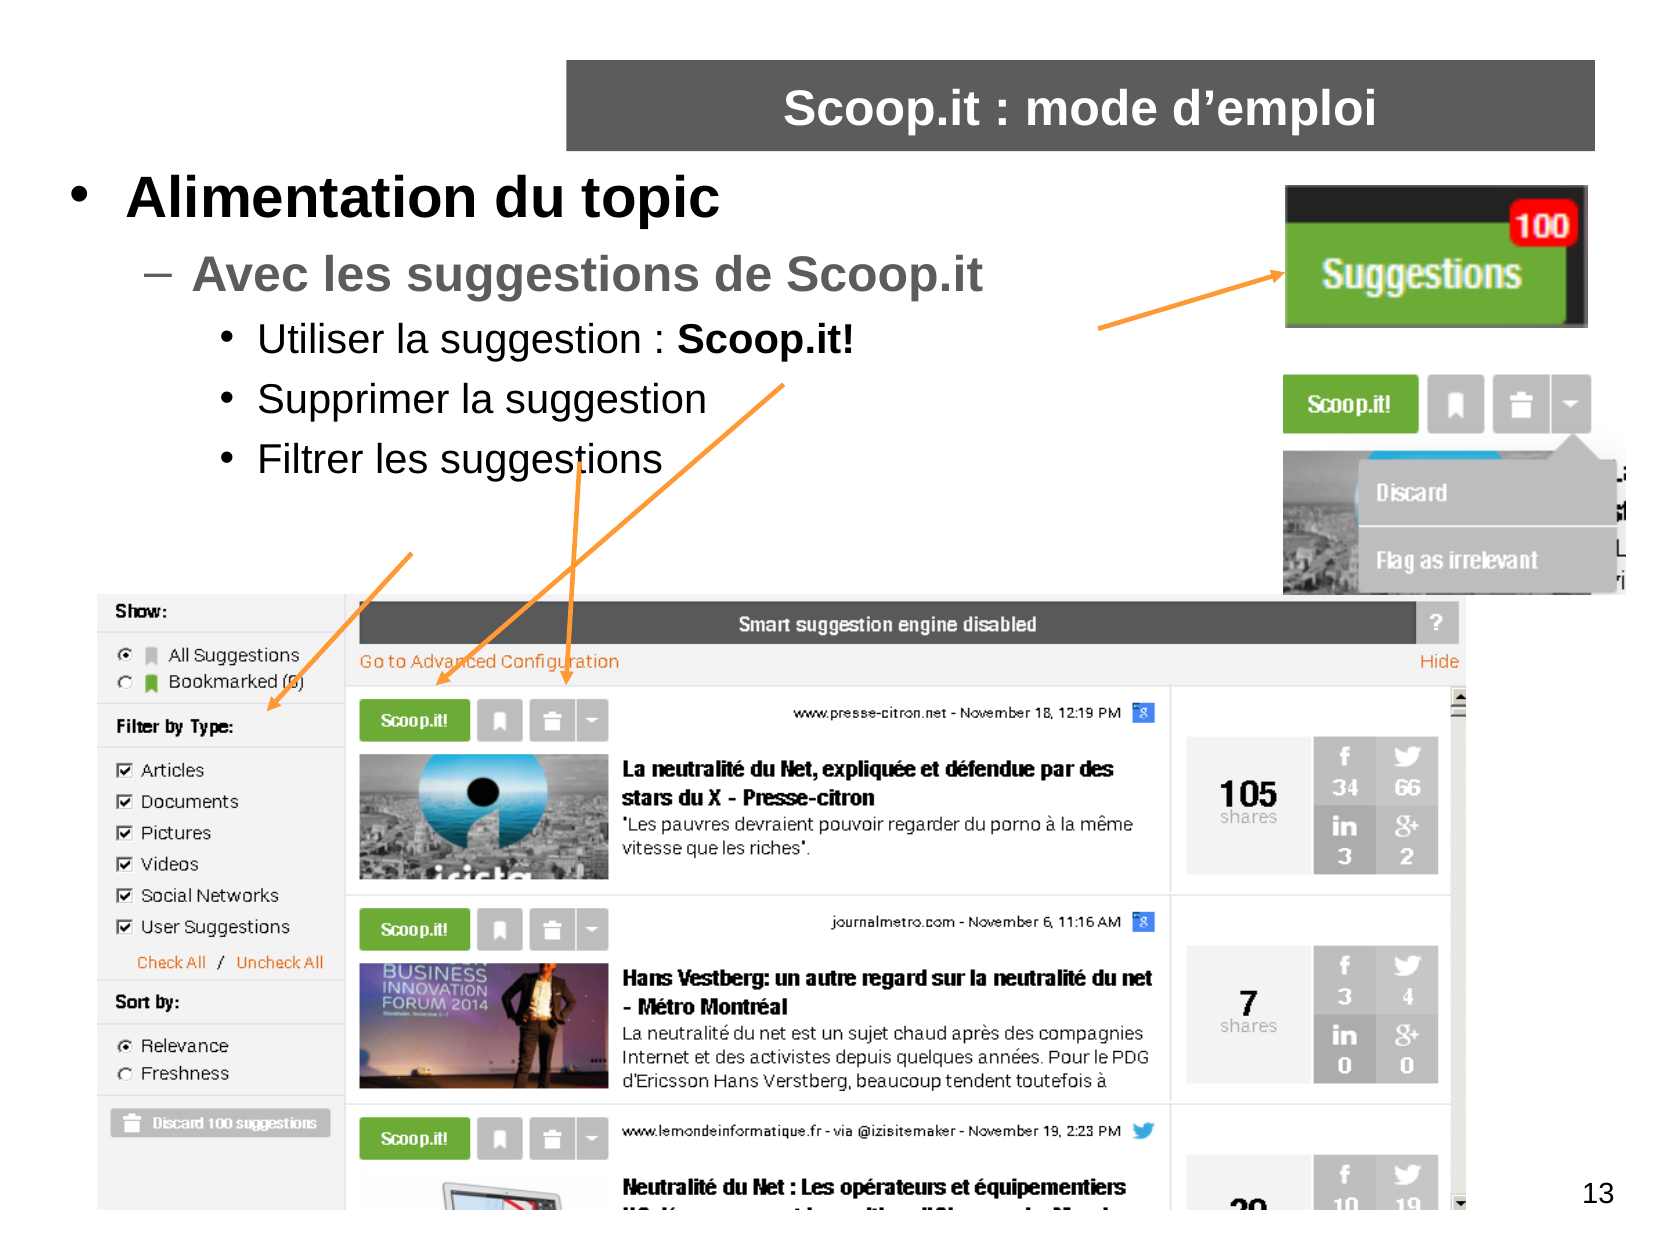

Scoop.it : mode d’emploi
Alimentation du topic
Avec les suggestions de Scoop.it
Utiliser la suggestion : Scoop.it!
Supprimer la suggestion
Filtrer les suggestions